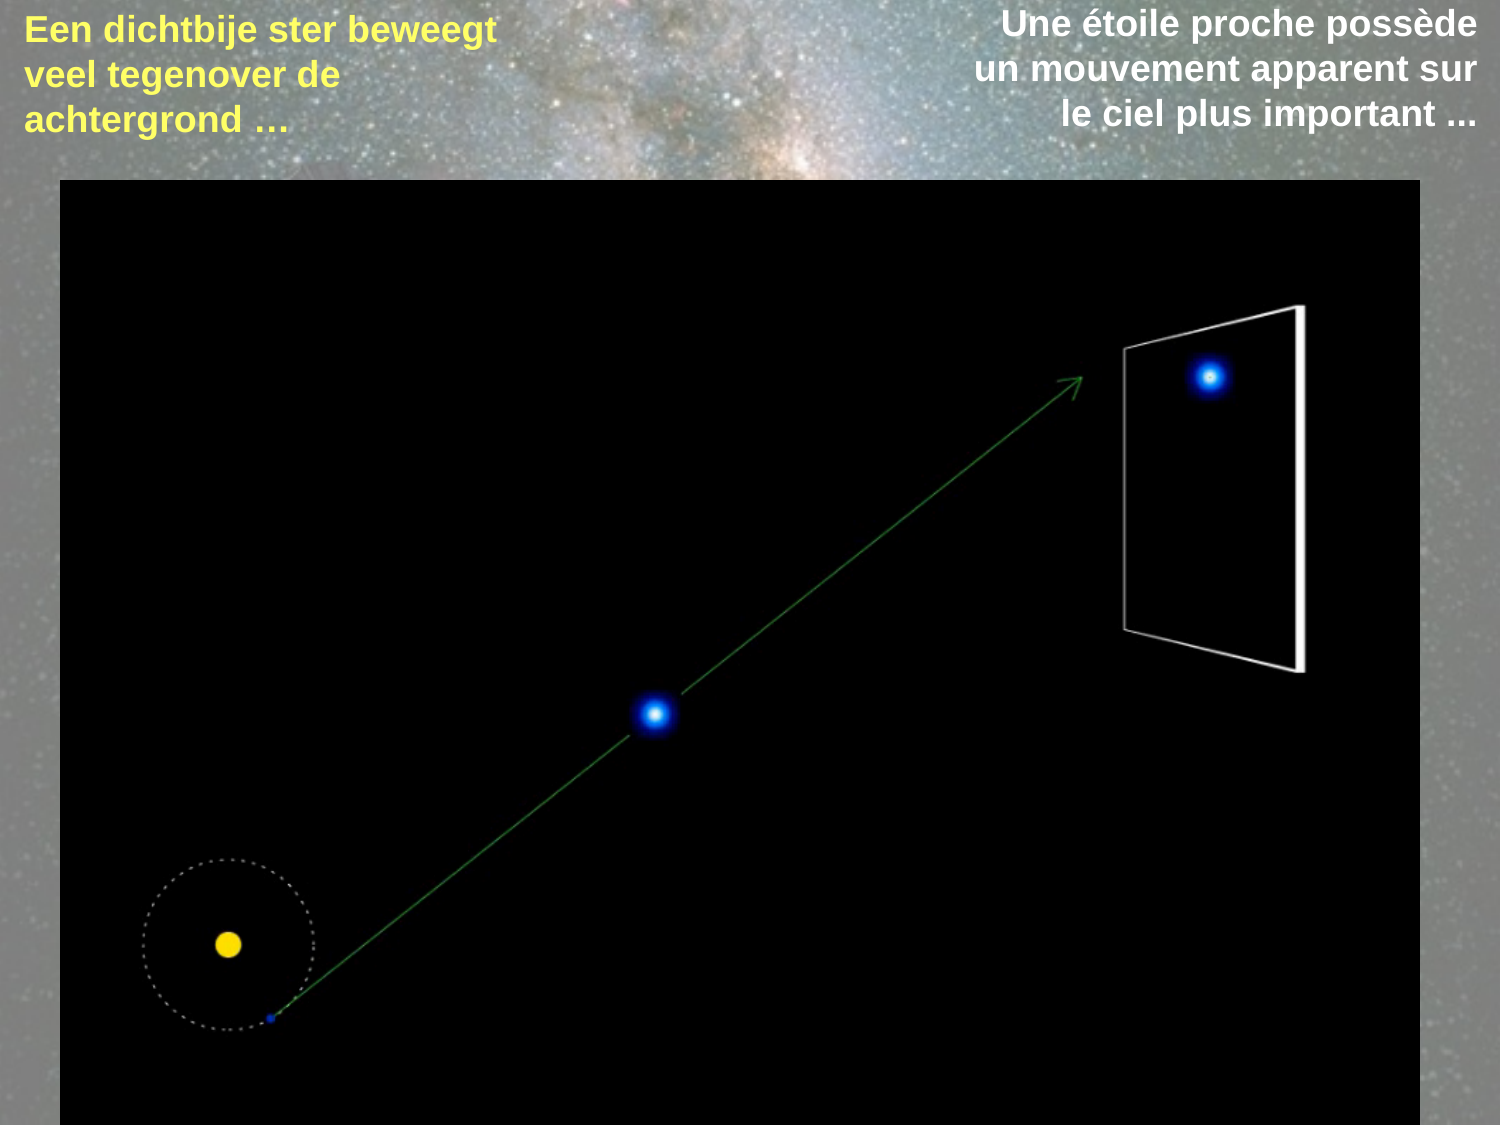

Une étoile proche possède un mouvement apparent sur le ciel plus important ...
Een dichtbije ster beweegt veel tegenover de achtergrond …